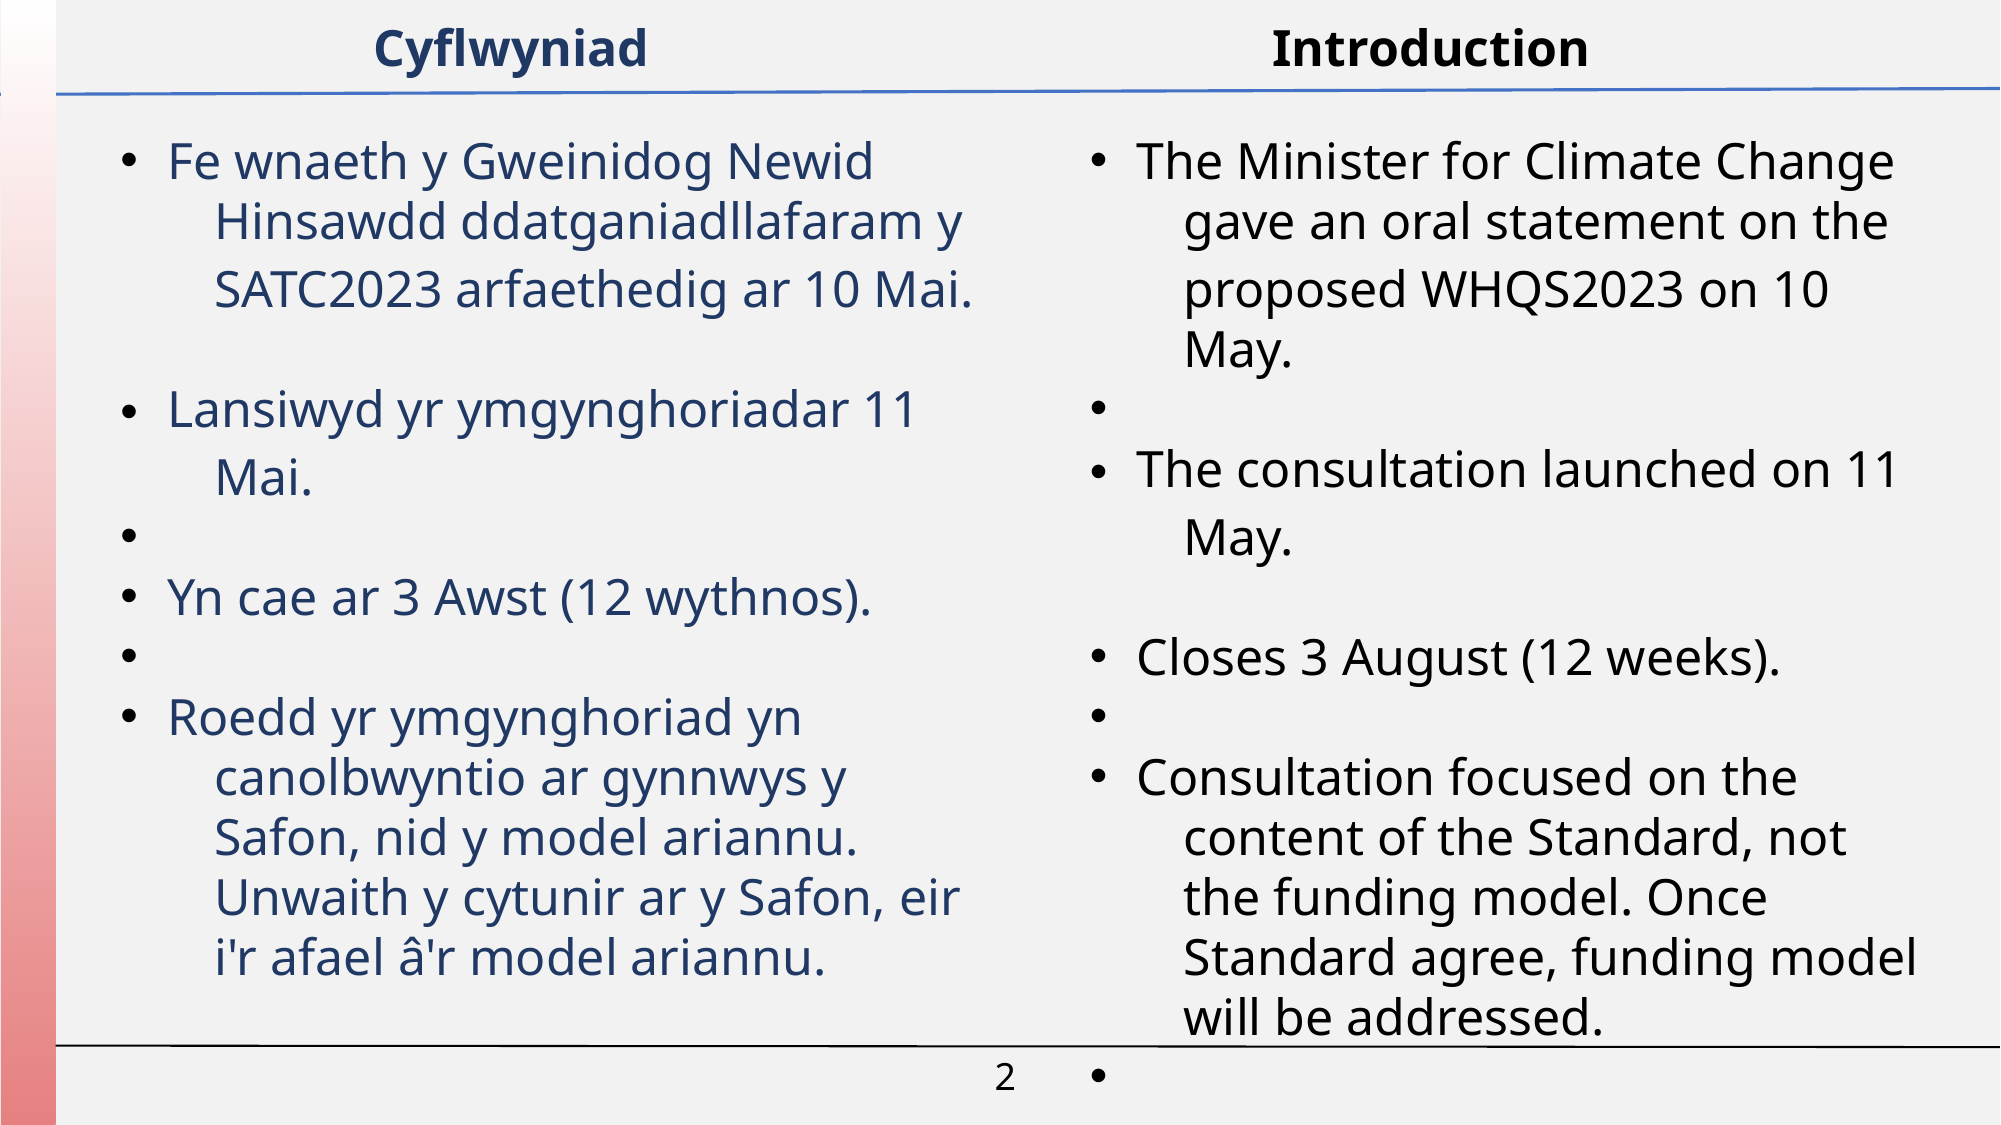

Cyflwyniad Introduction
Fe wnaeth y Gweinidog Newid Hinsawdd ddatganiadllafaram y SATC2023 arfaethedig ar 10 Mai.
Lansiwyd yr ymgynghoriadar 11 Mai.
Yn cae ar 3 Awst (12 wythnos).
Roedd yr ymgynghoriad yn canolbwyntio ar gynnwys y Safon, nid y model ariannu. Unwaith y cytunir ar y Safon, eir i'r afael â'r model ariannu.
The Minister for Climate Change gave an oral statement on the proposed WHQS2023 on 10 May.
The consultation launched on 11 May.
Closes 3 August (12 weeks).
Consultation focused on the content of the Standard, not the funding model. Once Standard agree, funding model will be addressed.